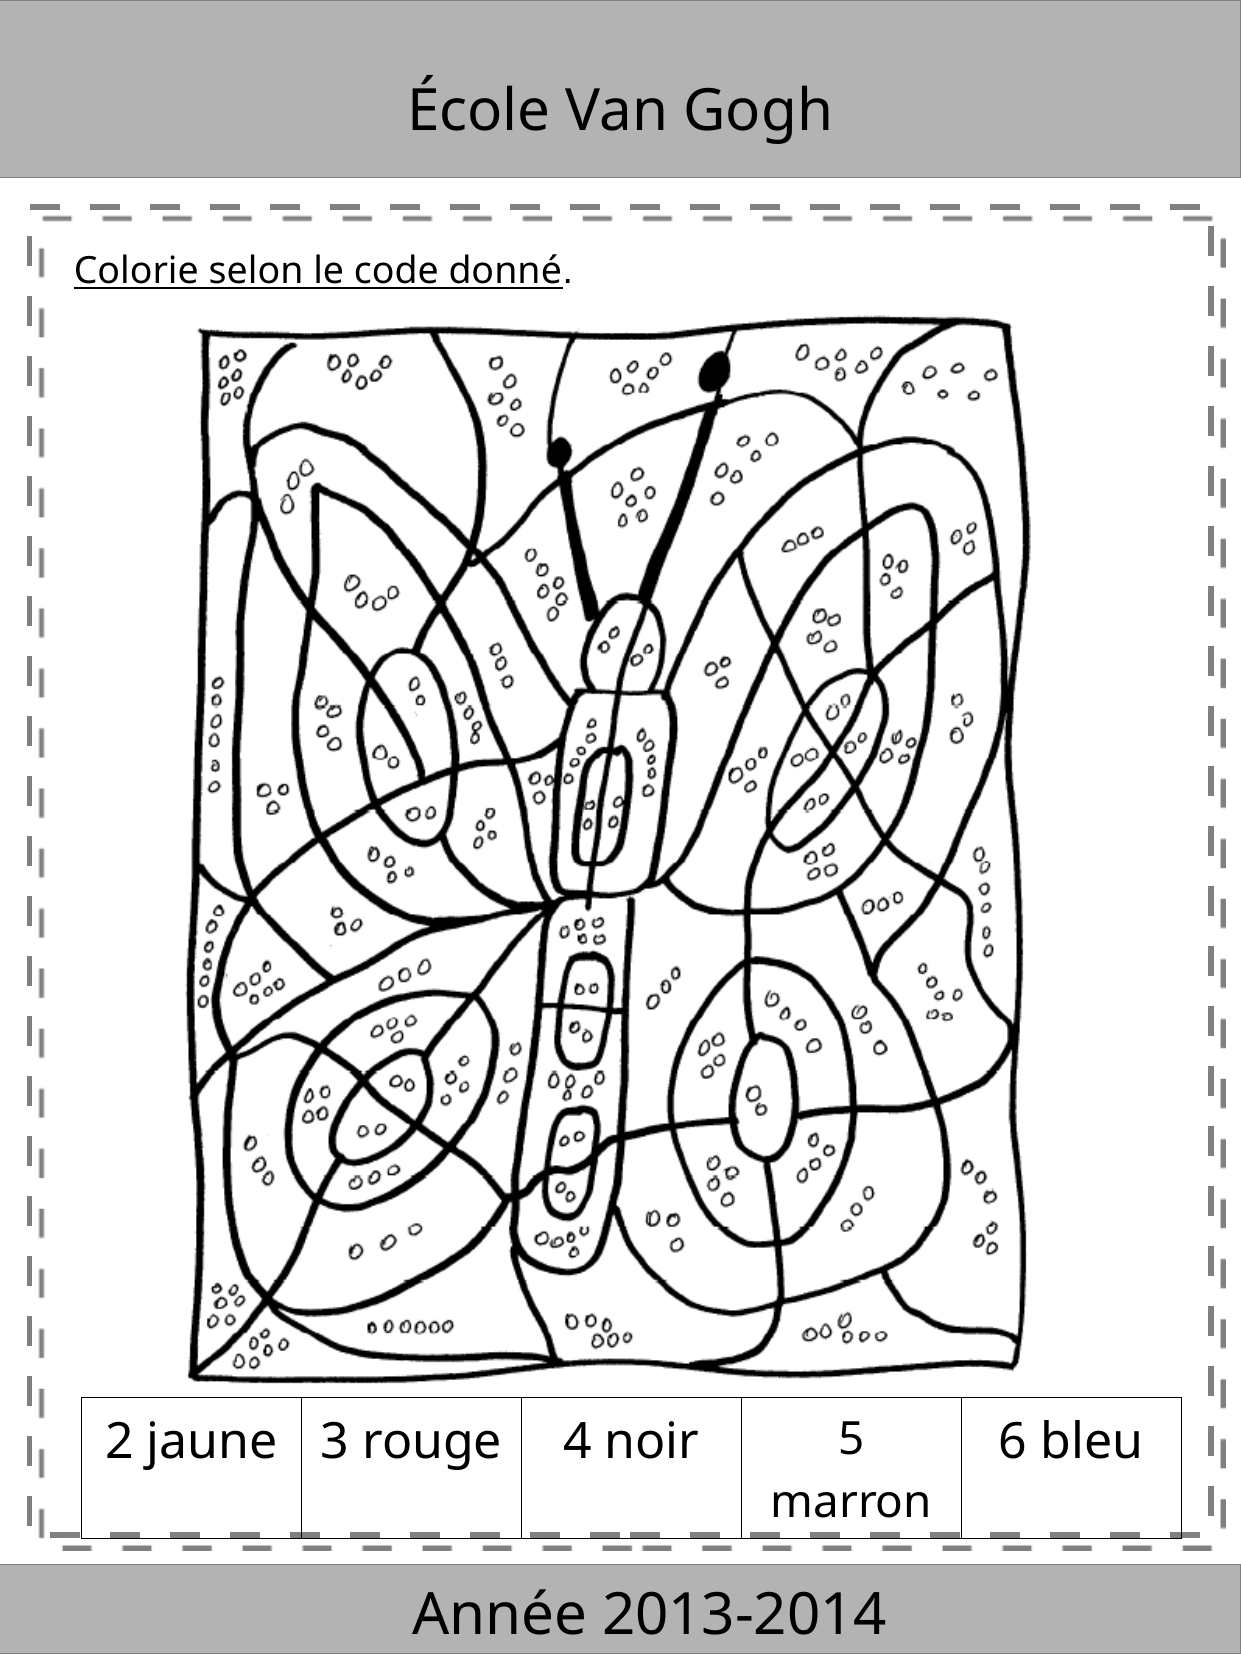

École Van Gogh
Colorie selon le code donné.
| 2 jaune | 3 rouge | 4 noir | 5 marron | 6 bleu |
| --- | --- | --- | --- | --- |
Année 2013-2014